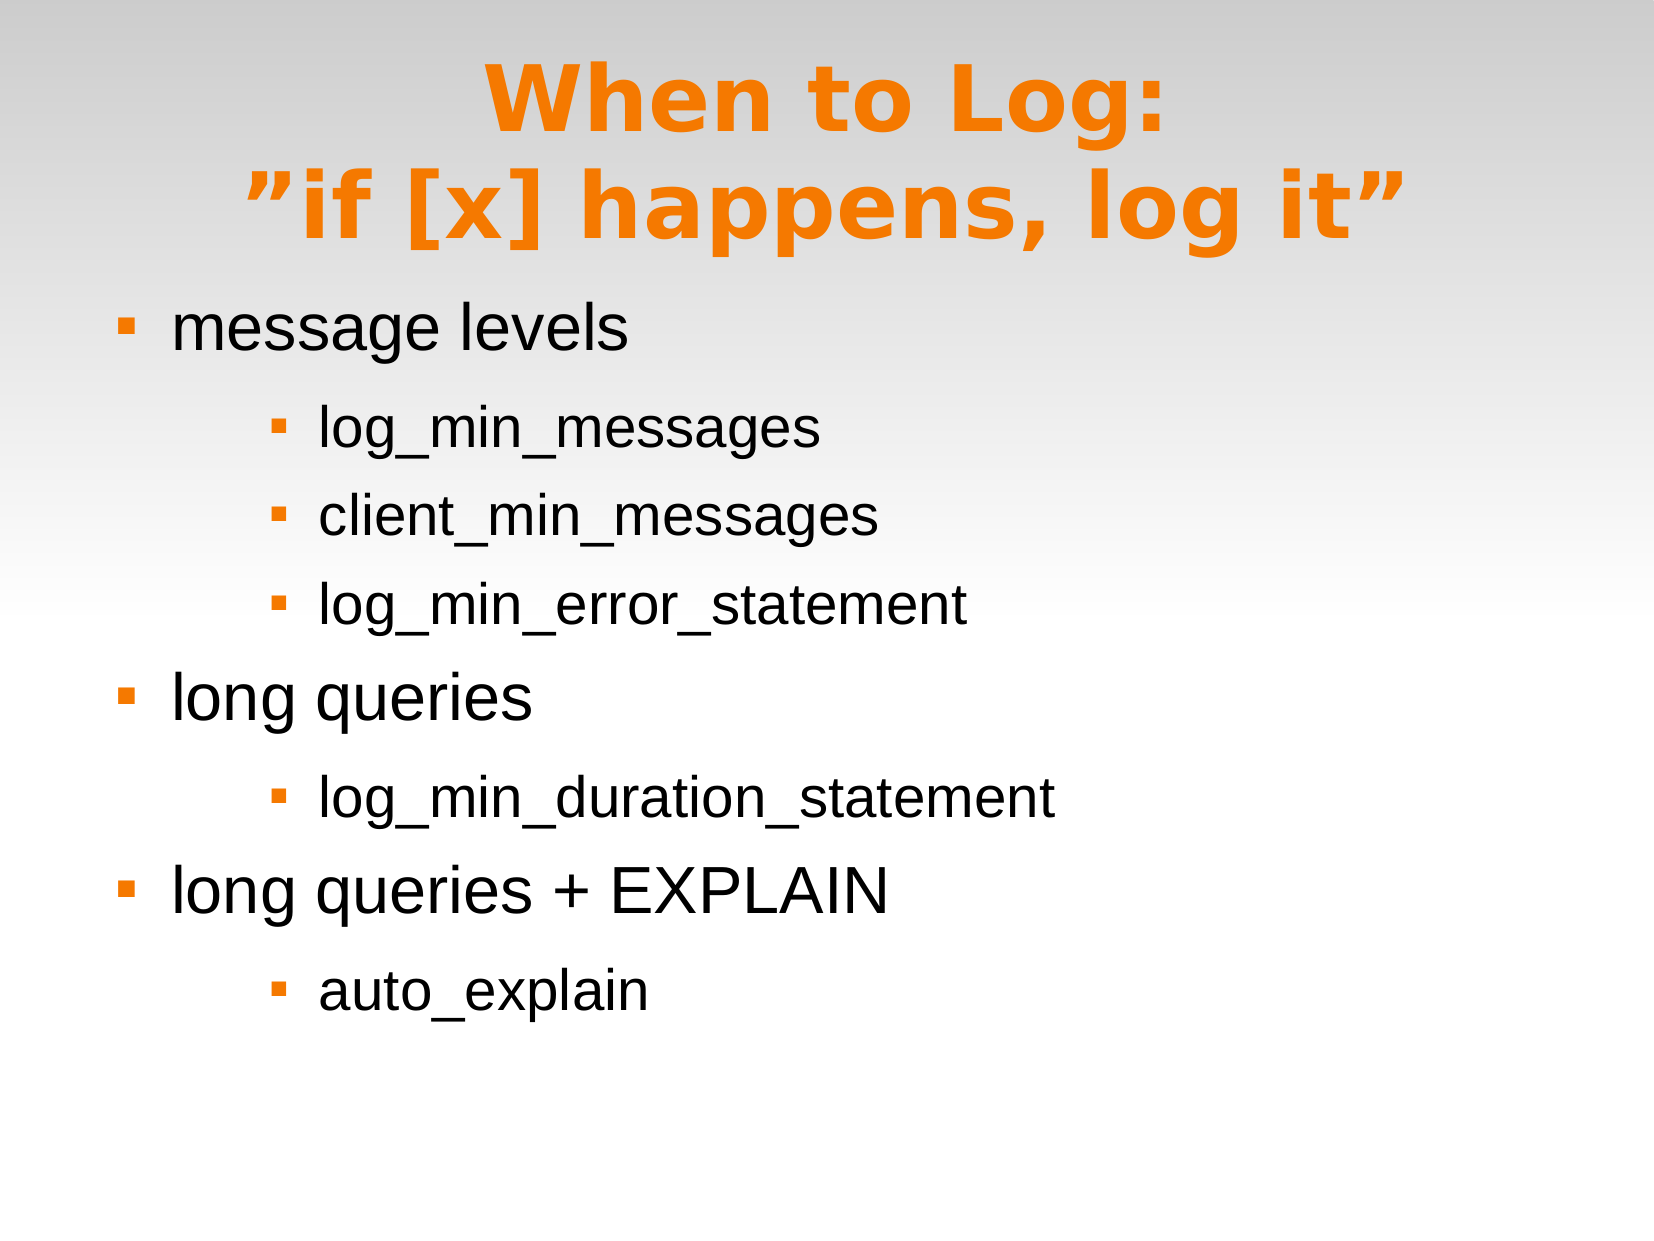

# When to Log: ”if [x] happens, log it”
message levels
log_min_messages
client_min_messages
log_min_error_statement
long queries
log_min_duration_statement
long queries + EXPLAIN
auto_explain